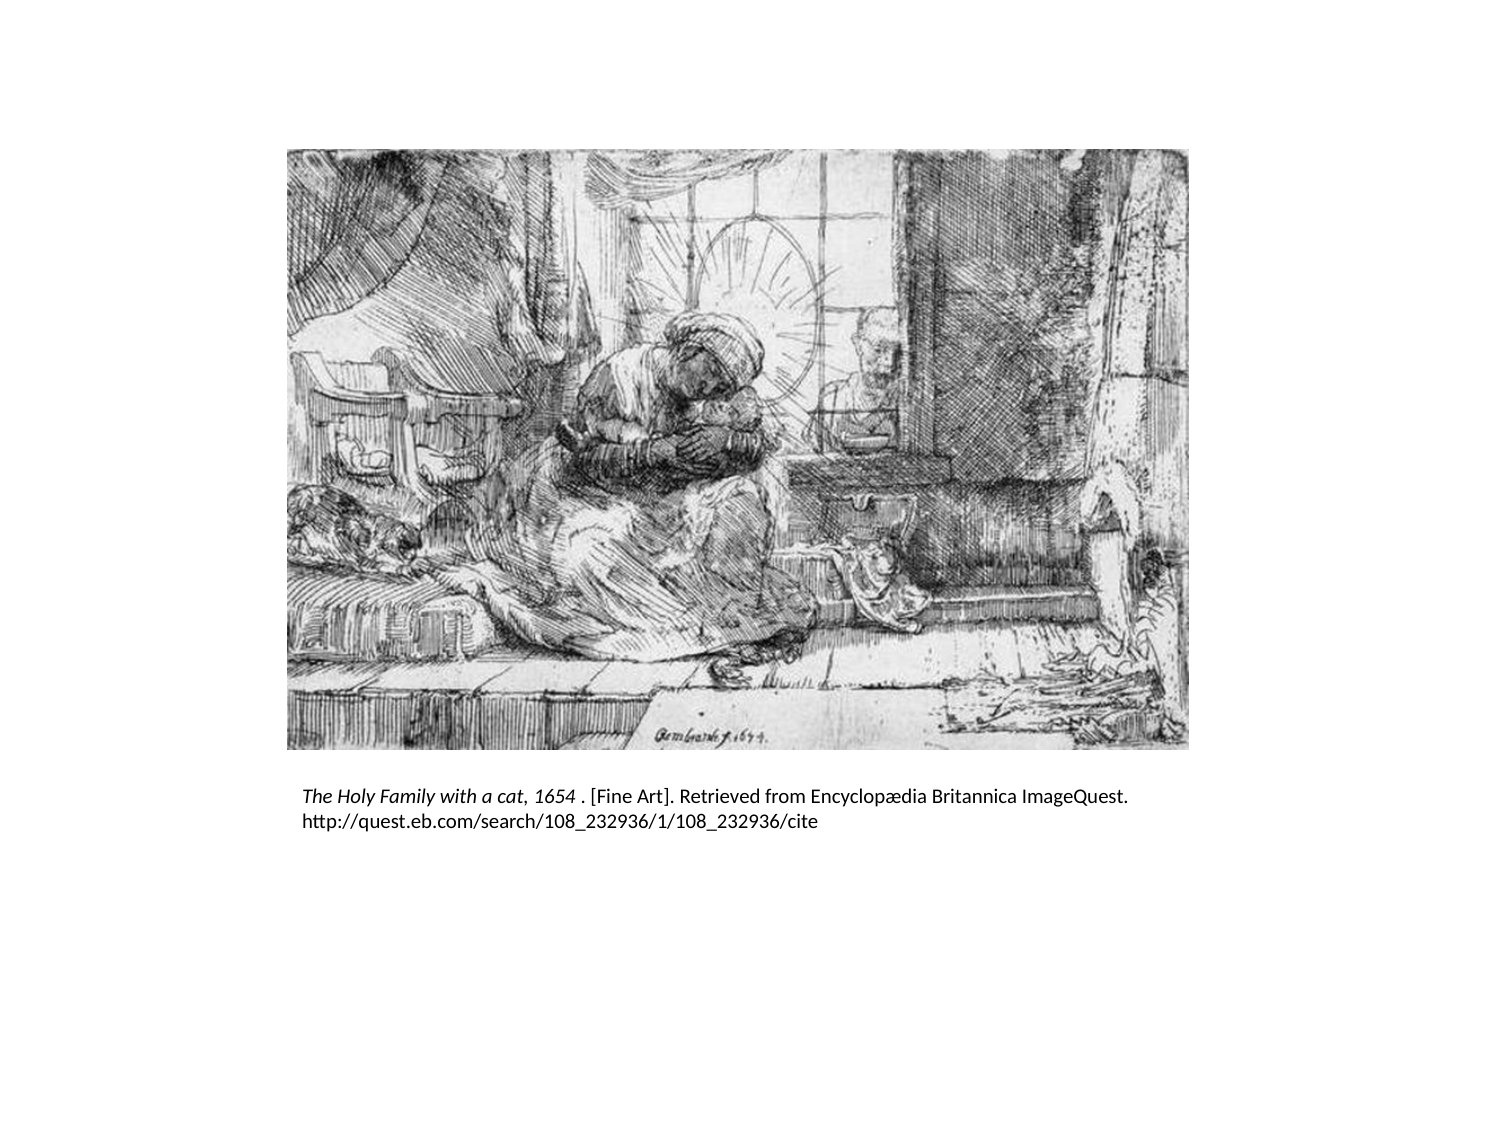

The Holy Family with a cat, 1654 . [Fine Art]. Retrieved from Encyclopædia Britannica ImageQuest.
http://quest.eb.com/search/108_232936/1/108_232936/cite